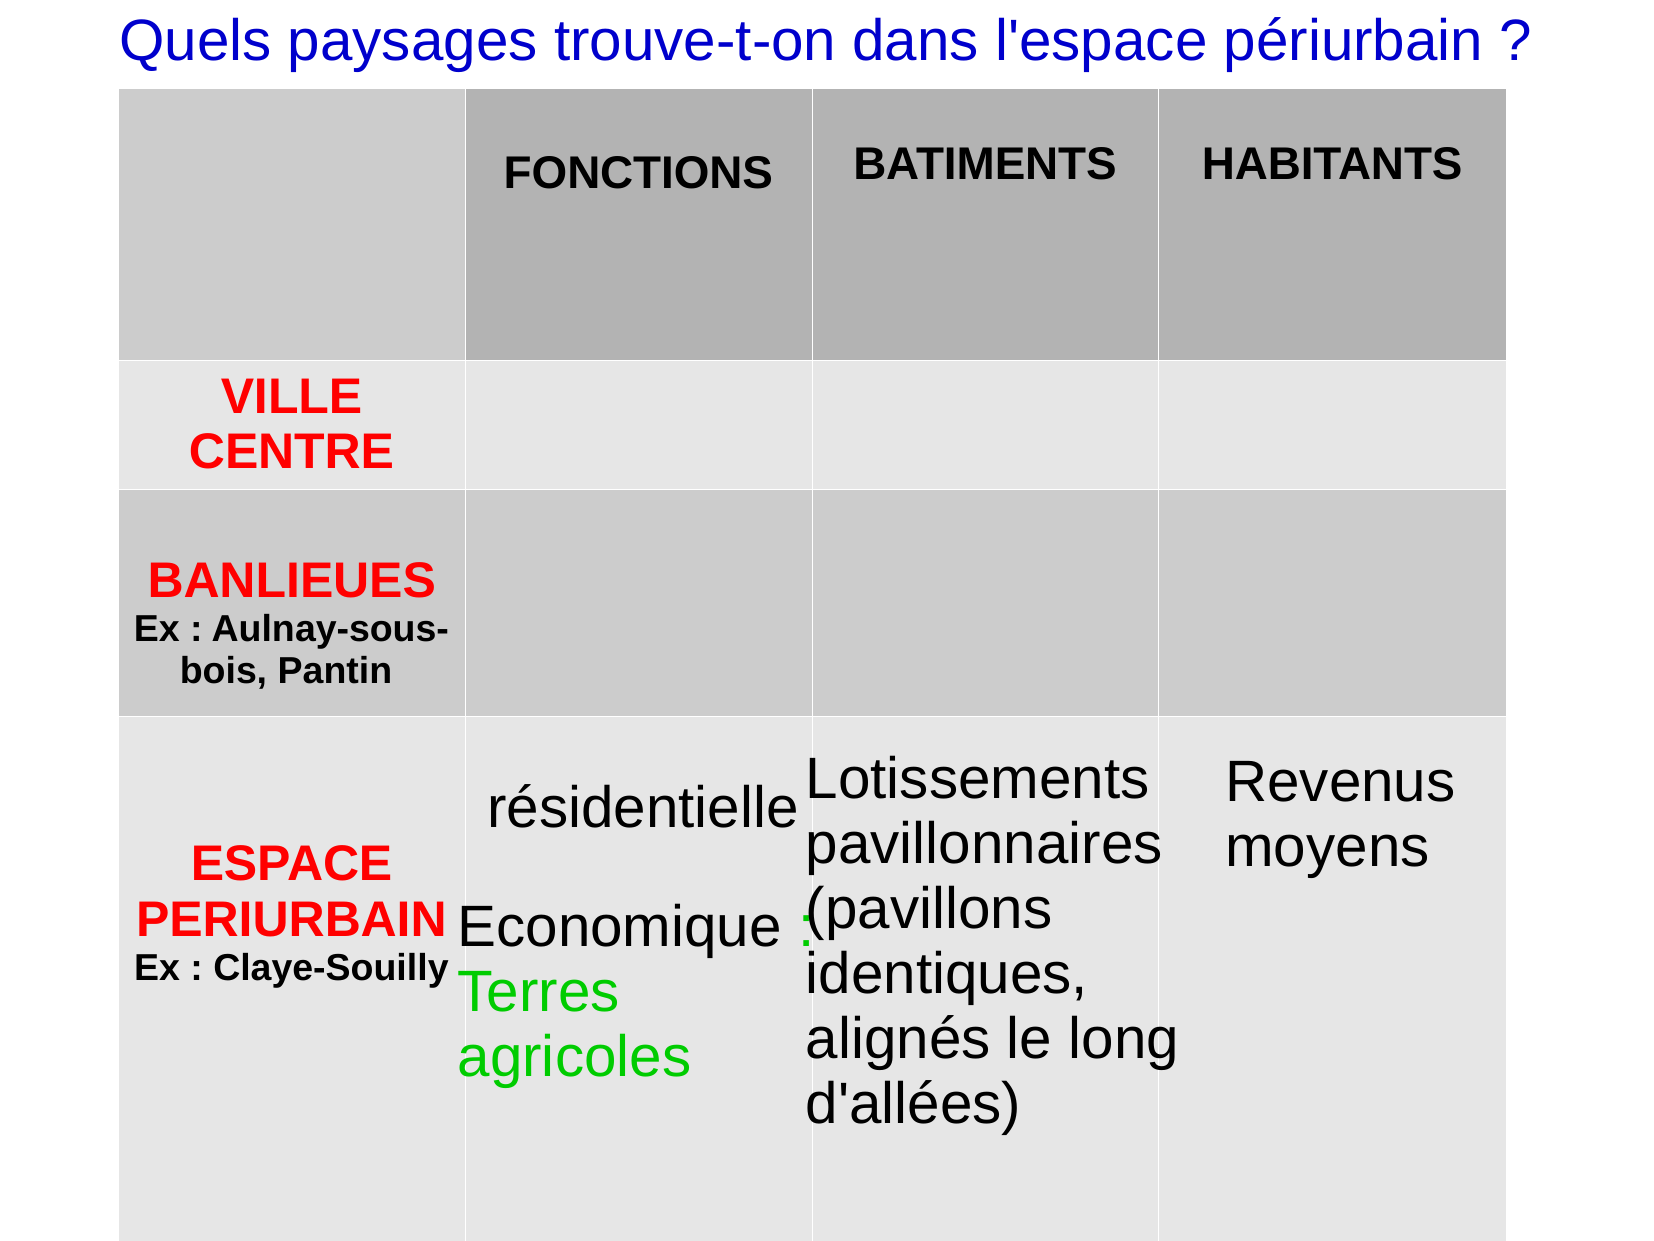

Quels paysages trouve-t-on dans l'espace périurbain ?
| | FONCTIONS | BATIMENTS | HABITANTS |
| --- | --- | --- | --- |
| VILLE CENTRE | | | |
| BANLIEUES Ex : Aulnay-sous-bois, Pantin | | | |
| ESPACE PERIURBAIN Ex : Claye-Souilly | | | |
Lotissements
pavillonnaires
(pavillons
identiques,
alignés le long
d'allées)
Revenus
moyens
résidentielle
Economique :
Terres
agricoles